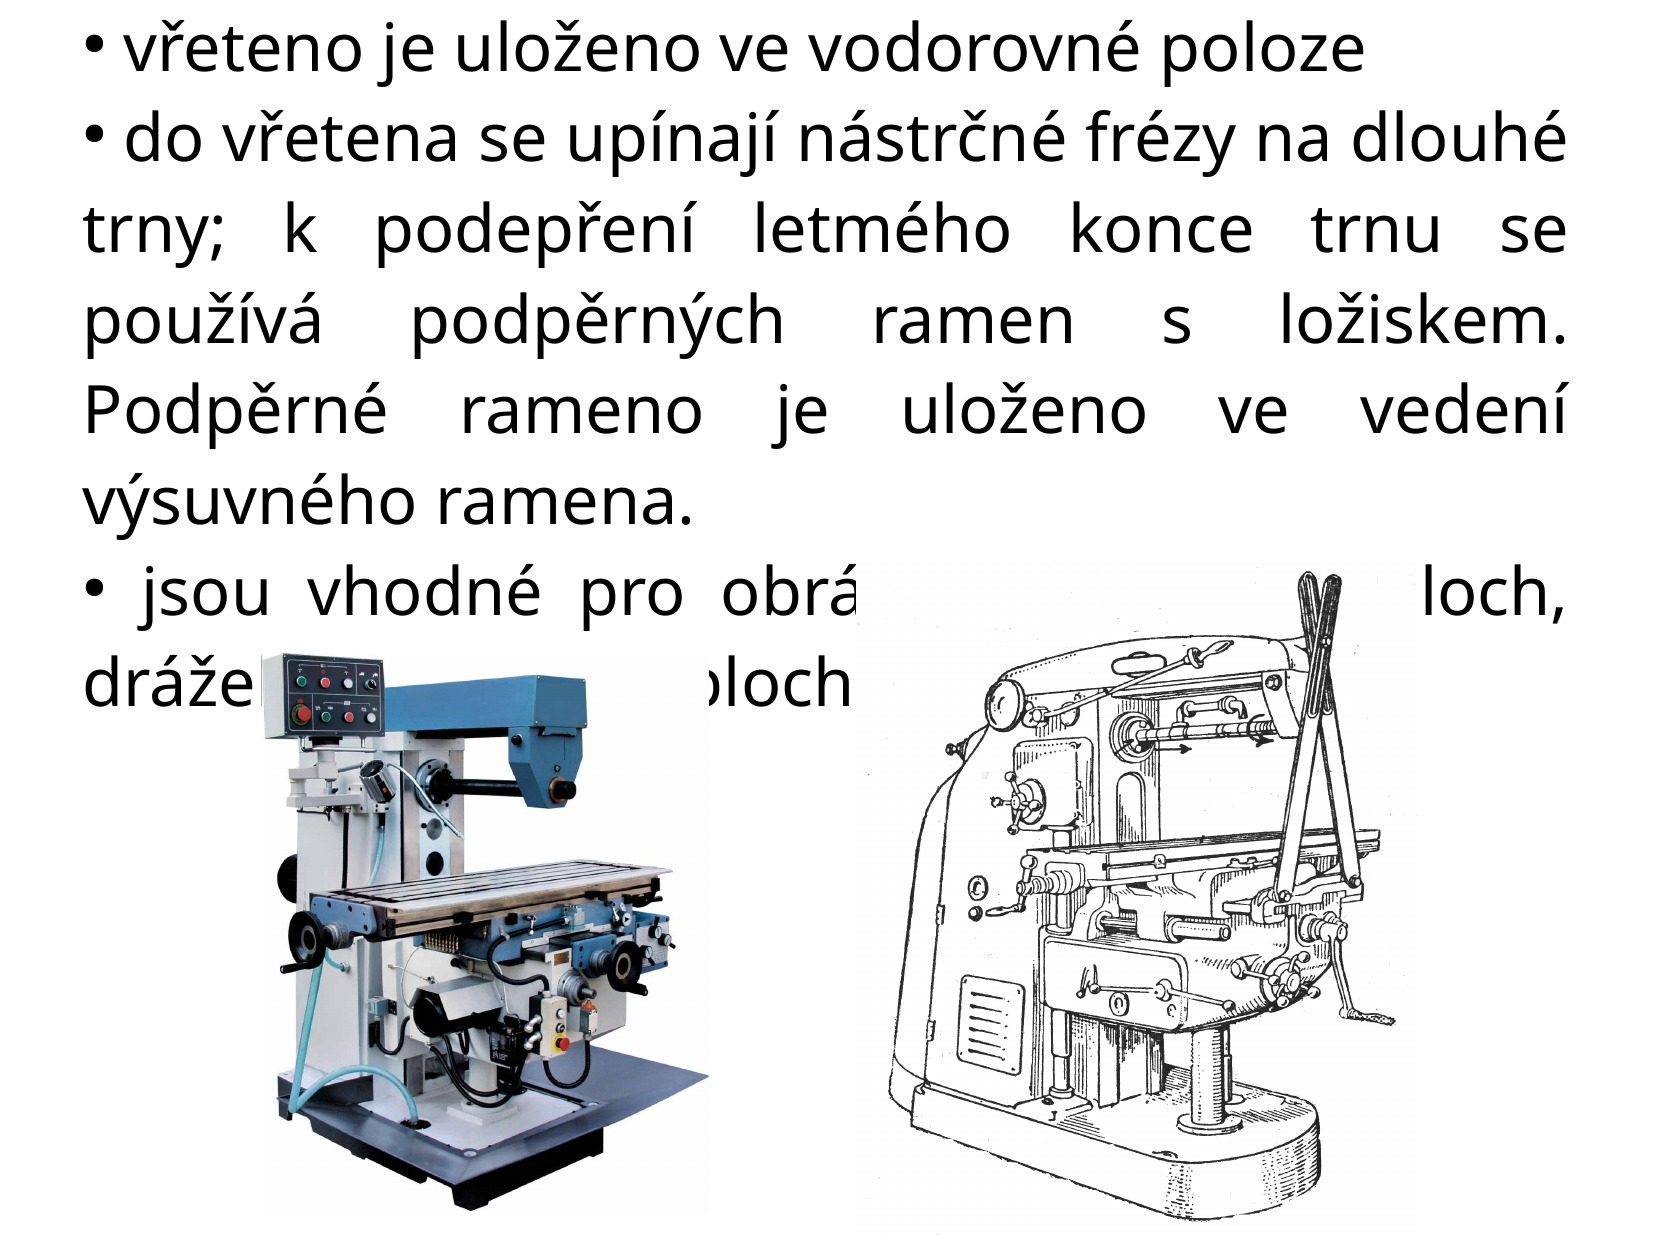

# Vodorovné konzolové frézky
 vřeteno je uloženo ve vodorovné poloze
 do vřetena se upínají nástrčné frézy na dlouhé trny; k podepření letmého konce trnu se používá podpěrných ramen s ložiskem. Podpěrné rameno je uloženo ve vedení výsuvného ramena.
 jsou vhodné pro obrábění rovinných ploch, drážek a tvarových ploch